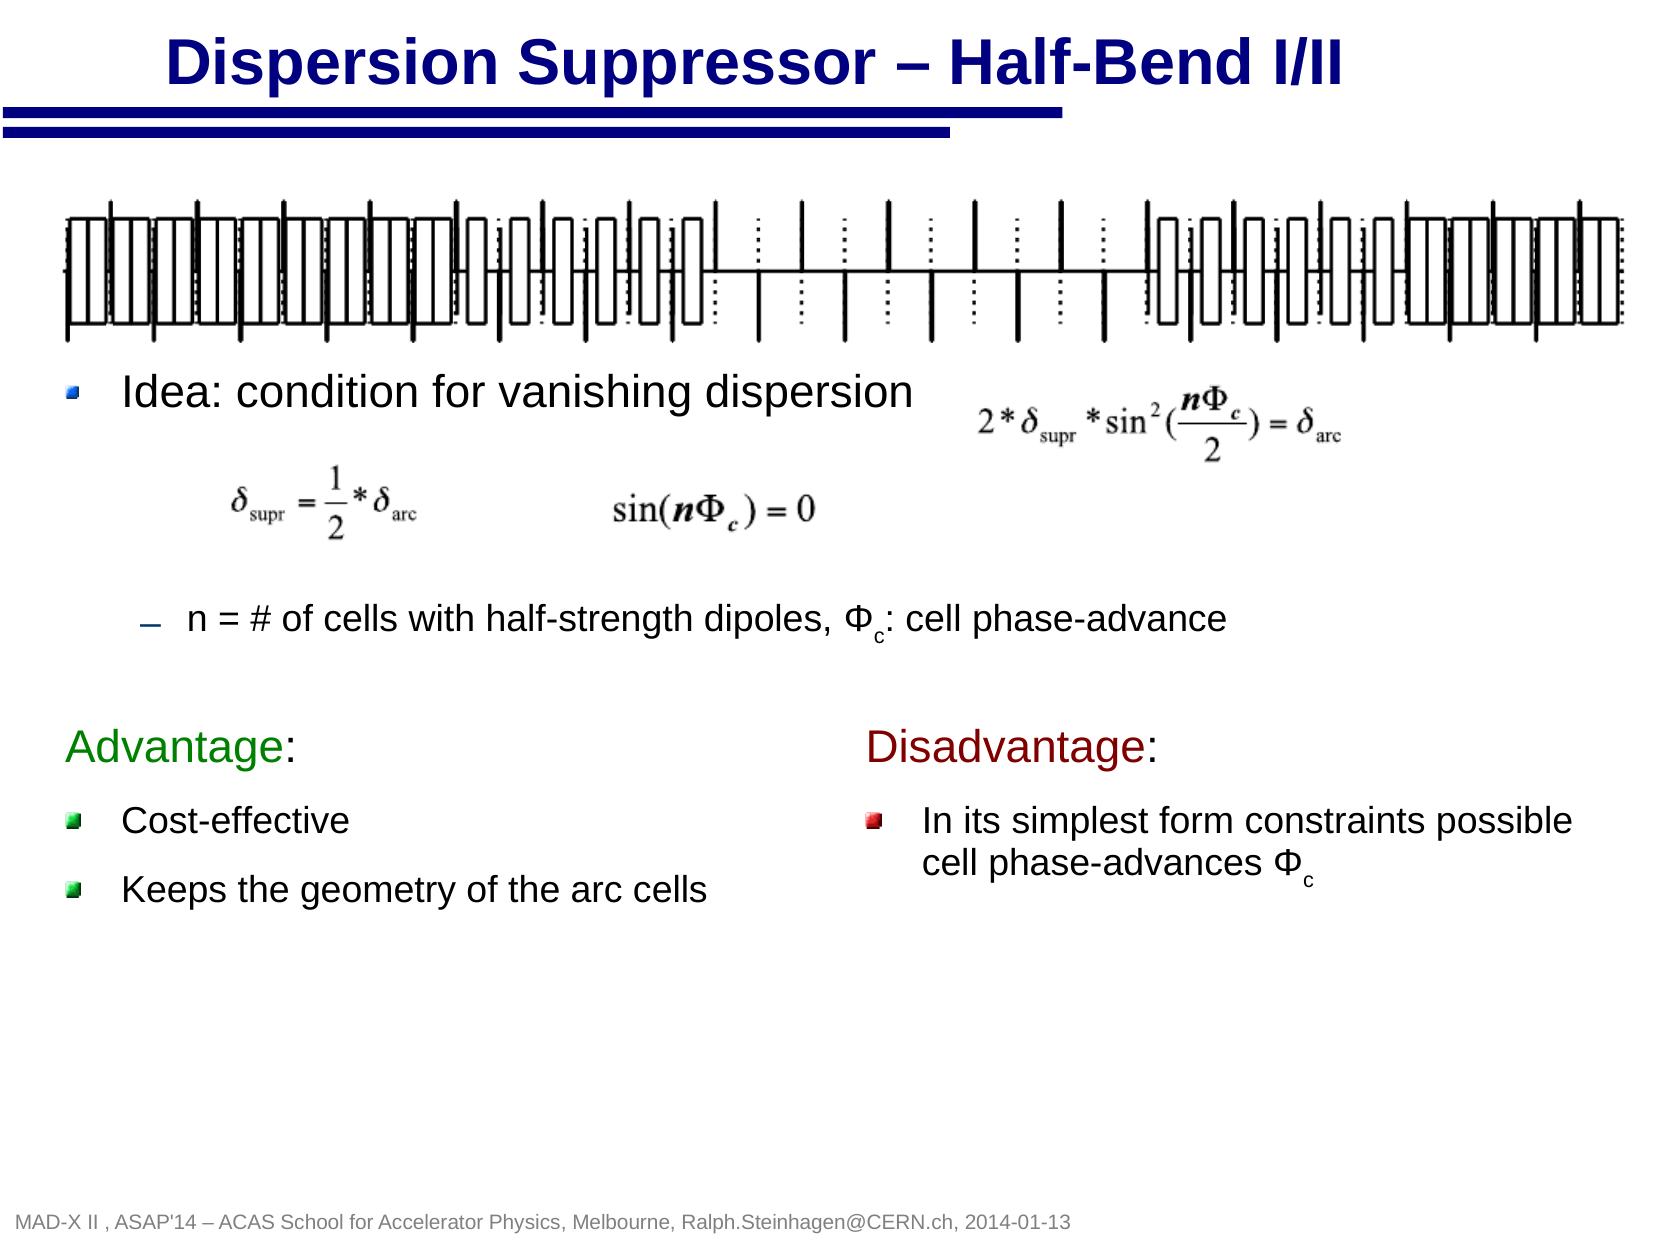

# Dispersion Suppressor – Half-Bend I/II
Idea: condition for vanishing dispersion
n = # of cells with half-strength dipoles, Φc: cell phase-advance
Advantage:
Cost-effective
Keeps the geometry of the arc cells
Disadvantage:
In its simplest form constraints possible cell phase-advances Φc